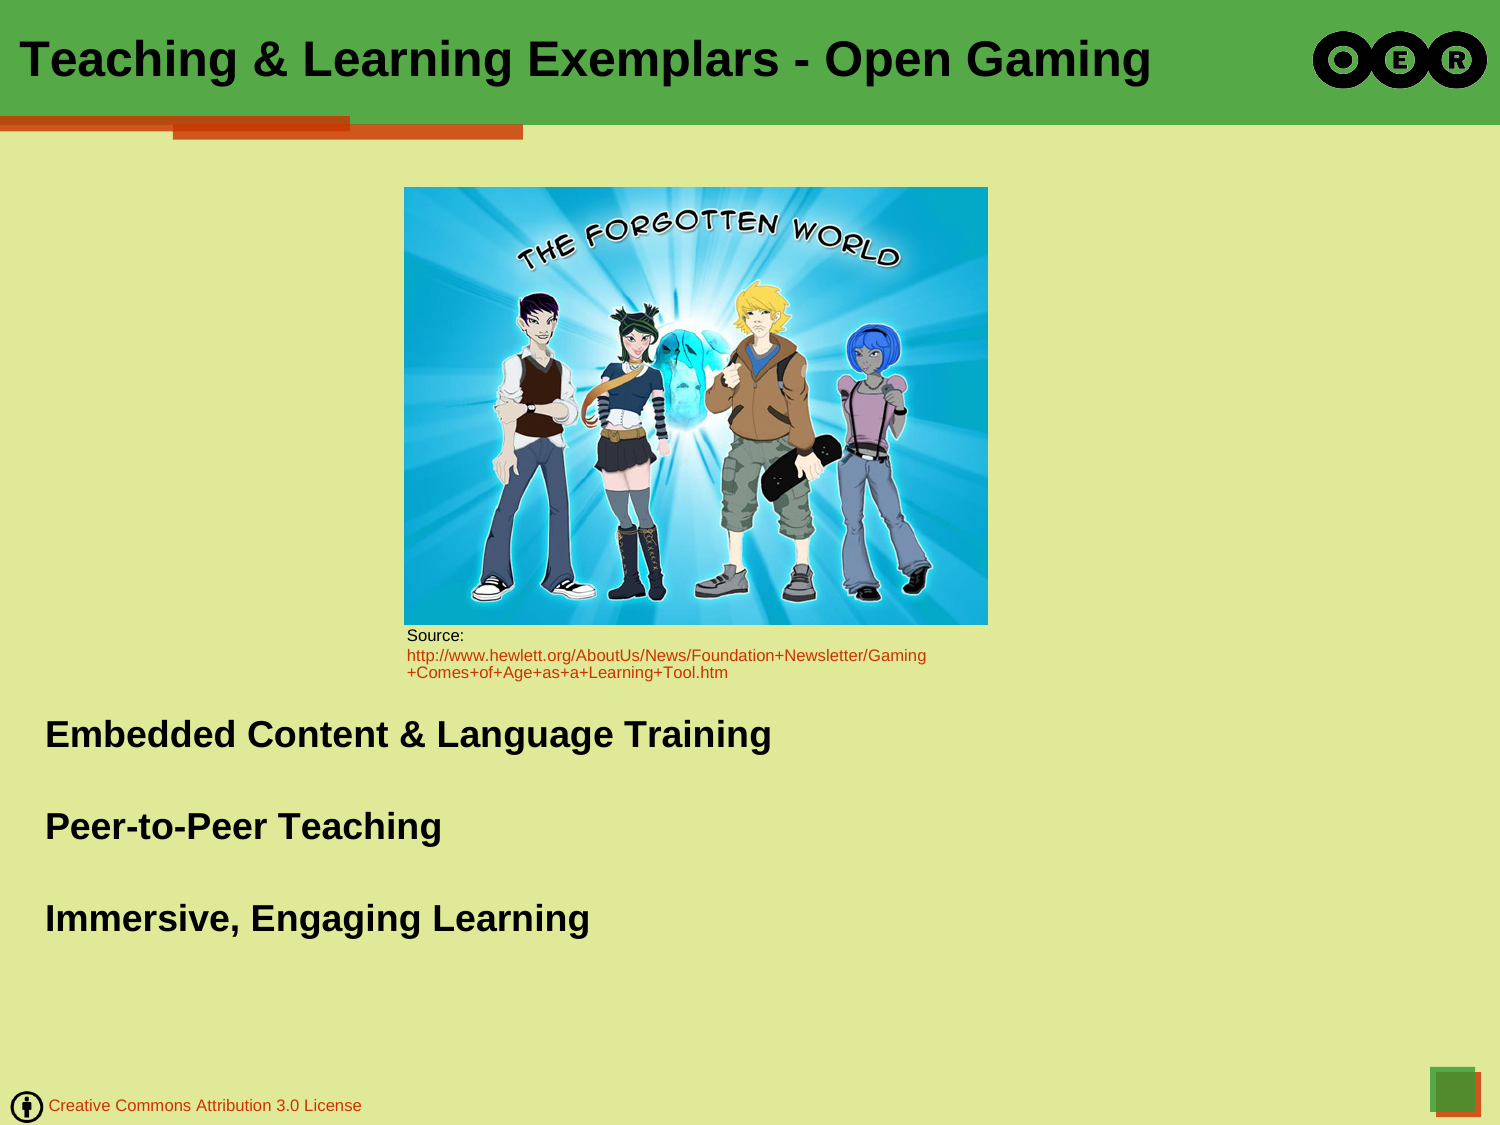

Teaching & Learning Exemplars - Open Gaming
Source: http://www.hewlett.org/AboutUs/News/Foundation+Newsletter/Gaming+Comes+of+Age+as+a+Learning+Tool.htm
Embedded Content & Language Training
Peer-to-Peer Teaching
Immersive, Engaging Learning